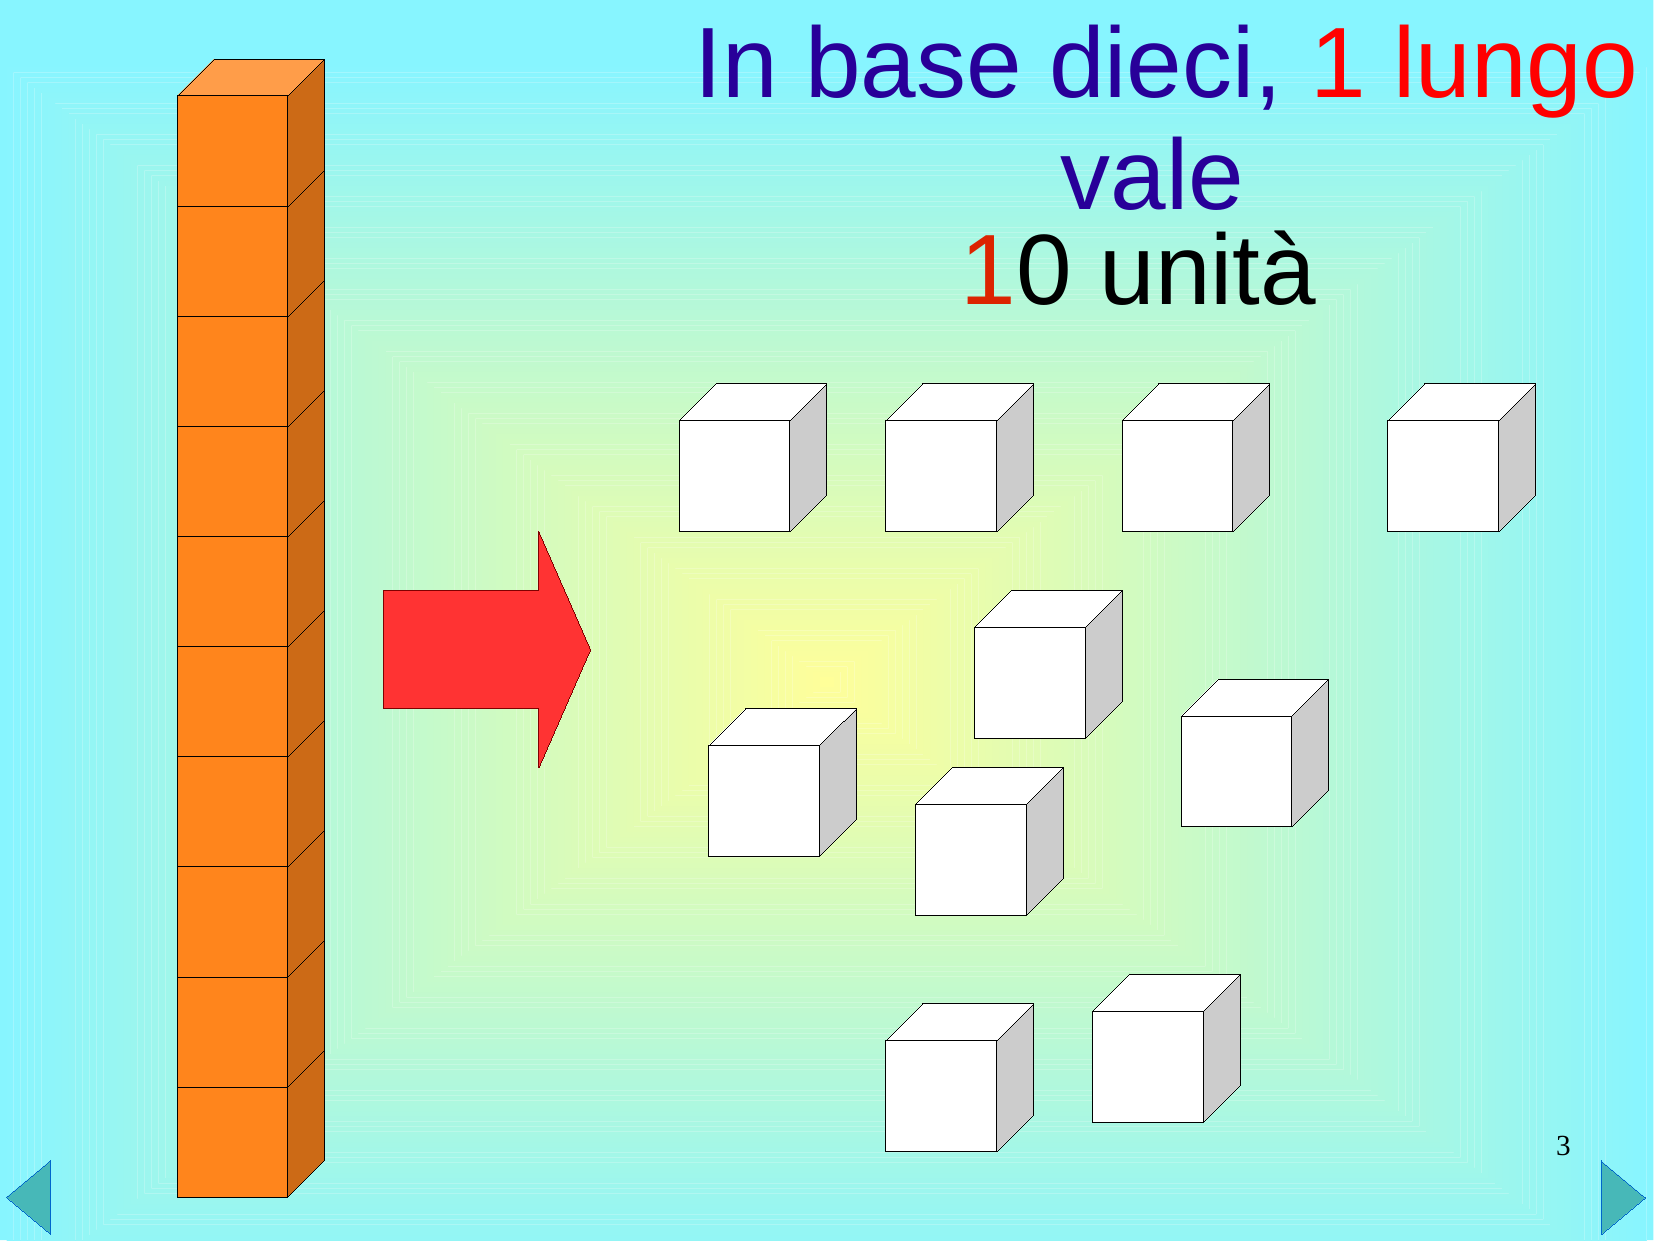

In base dieci, 1 lungo vale
10 unità
3